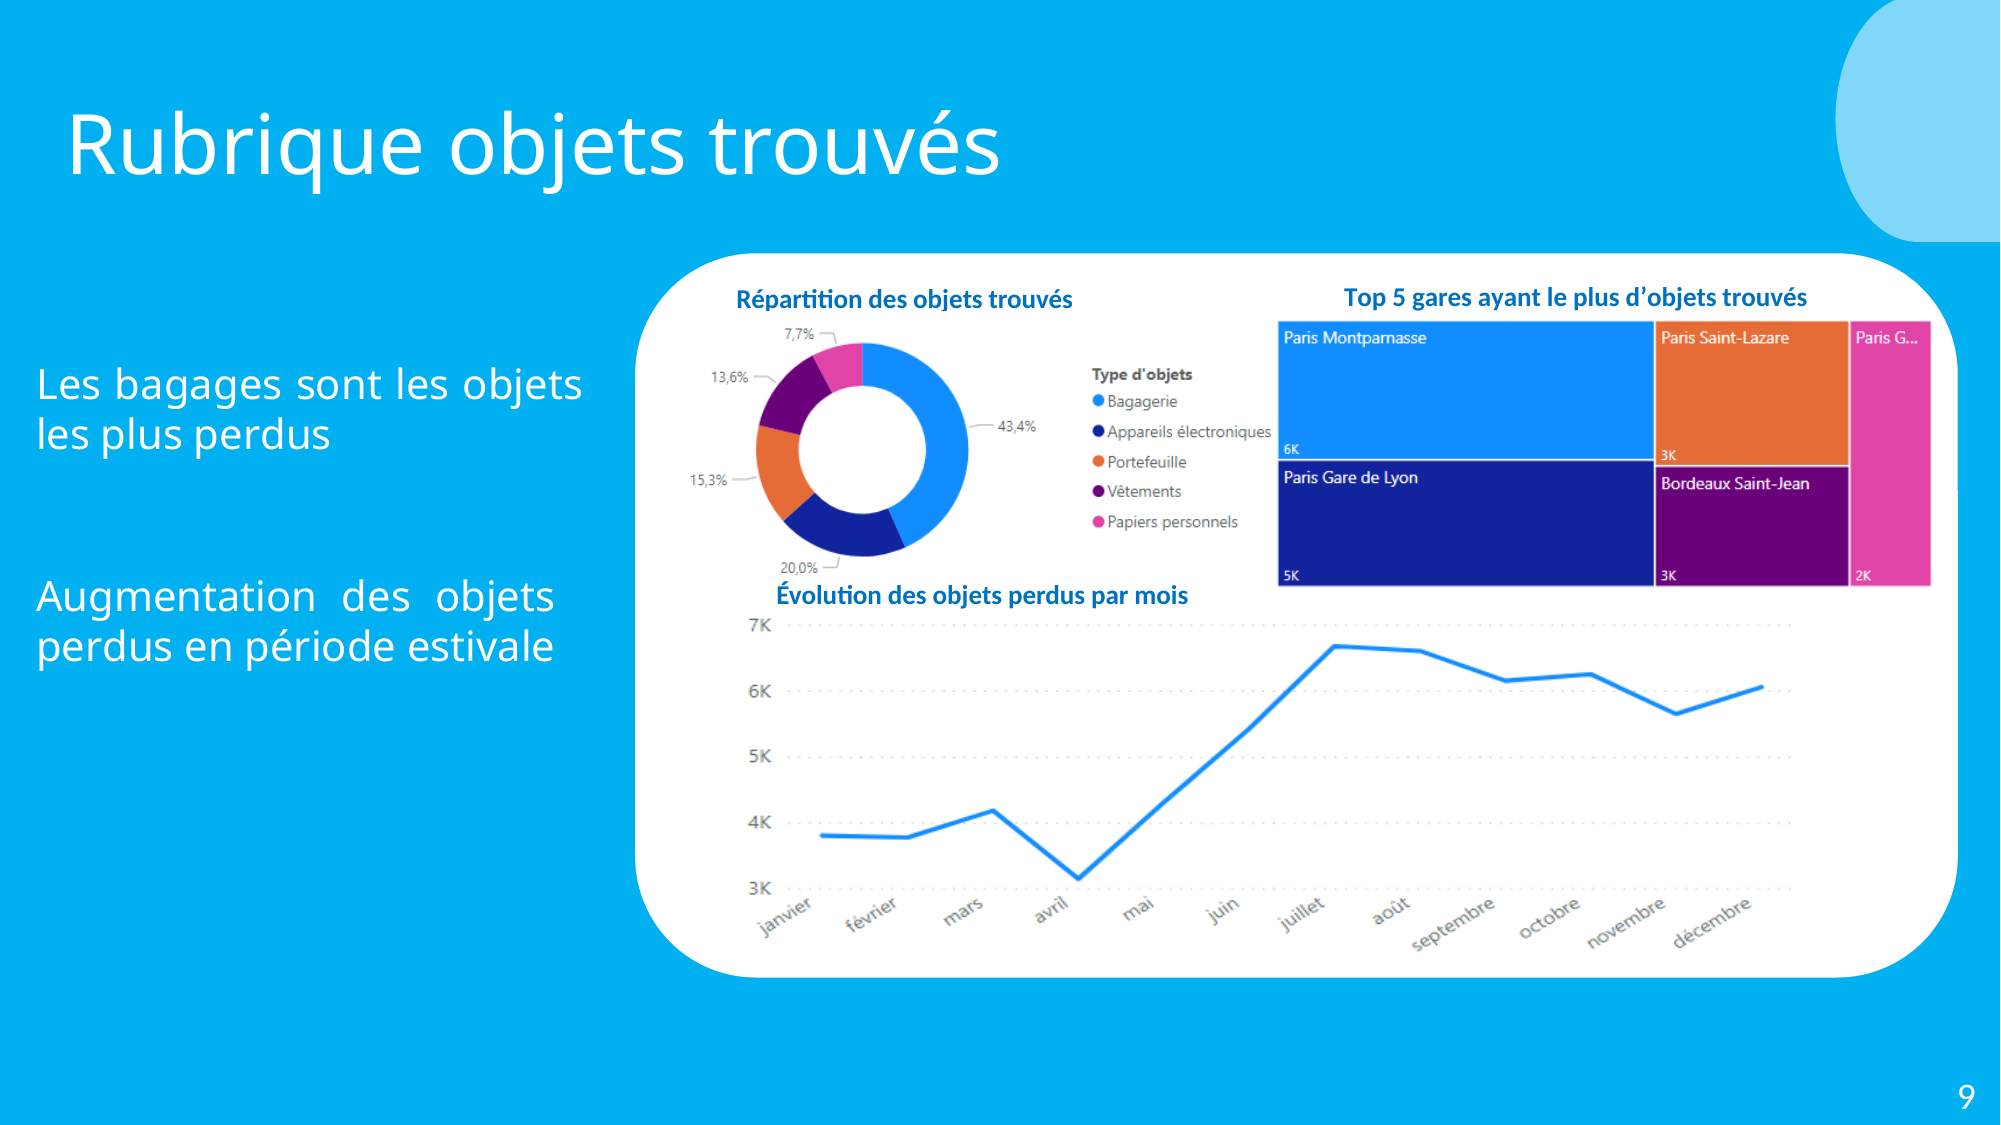

Rubrique objets trouvés
Top 5 gares ayant le plus d’objets trouvés
Répartition des objets trouvés
Les bagages sont les objets les plus perdus
Augmentation des objets perdus en période estivale
Évolution des objets perdus par mois
9